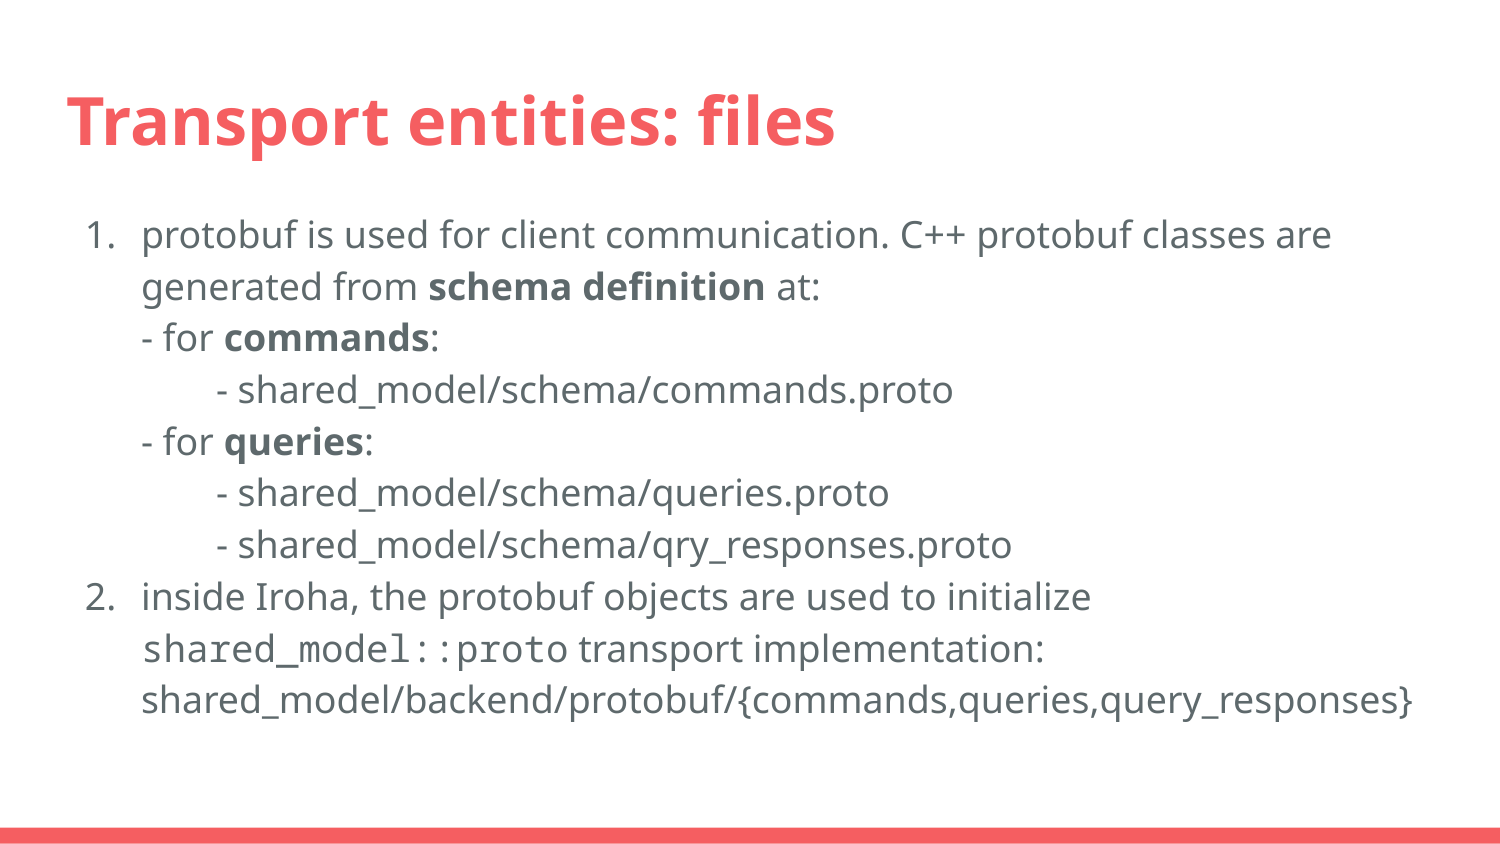

# Transport entities: files
protobuf is used for client communication. C++ protobuf classes are generated from schema definition at:
- for commands:
	- shared_model/schema/commands.proto
- for queries:
	- shared_model/schema/queries.proto
	- shared_model/schema/qry_responses.proto
inside Iroha, the protobuf objects are used to initialize shared_model::proto transport implementation: shared_model/backend/protobuf/{commands,queries,query_responses}